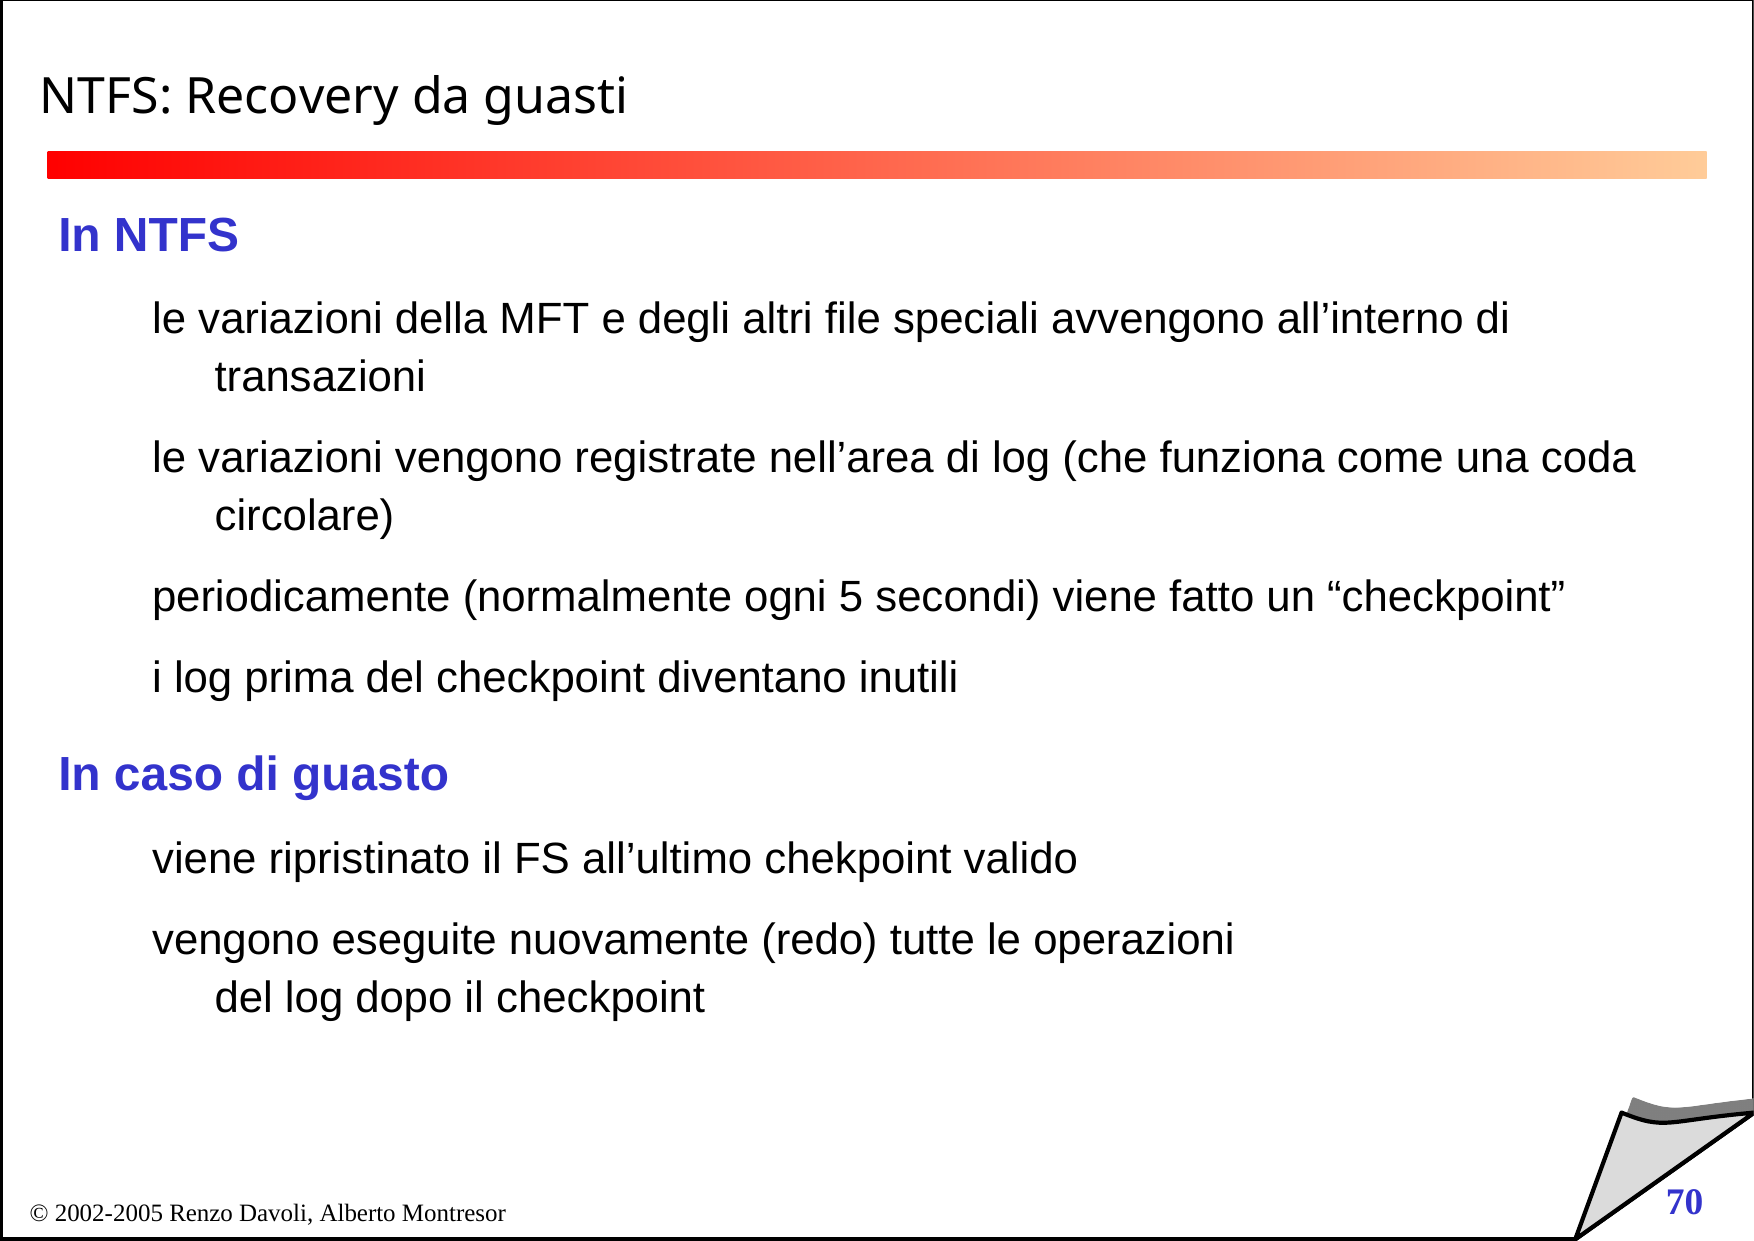

# NTFS: Recovery da guasti
In NTFS
le variazioni della MFT e degli altri file speciali avvengono all’interno di transazioni
le variazioni vengono registrate nell’area di log (che funziona come una coda circolare)
periodicamente (normalmente ogni 5 secondi) viene fatto un “checkpoint”
i log prima del checkpoint diventano inutili
In caso di guasto
viene ripristinato il FS all’ultimo chekpoint valido
vengono eseguite nuovamente (redo) tutte le operazioni
del log dopo il checkpoint